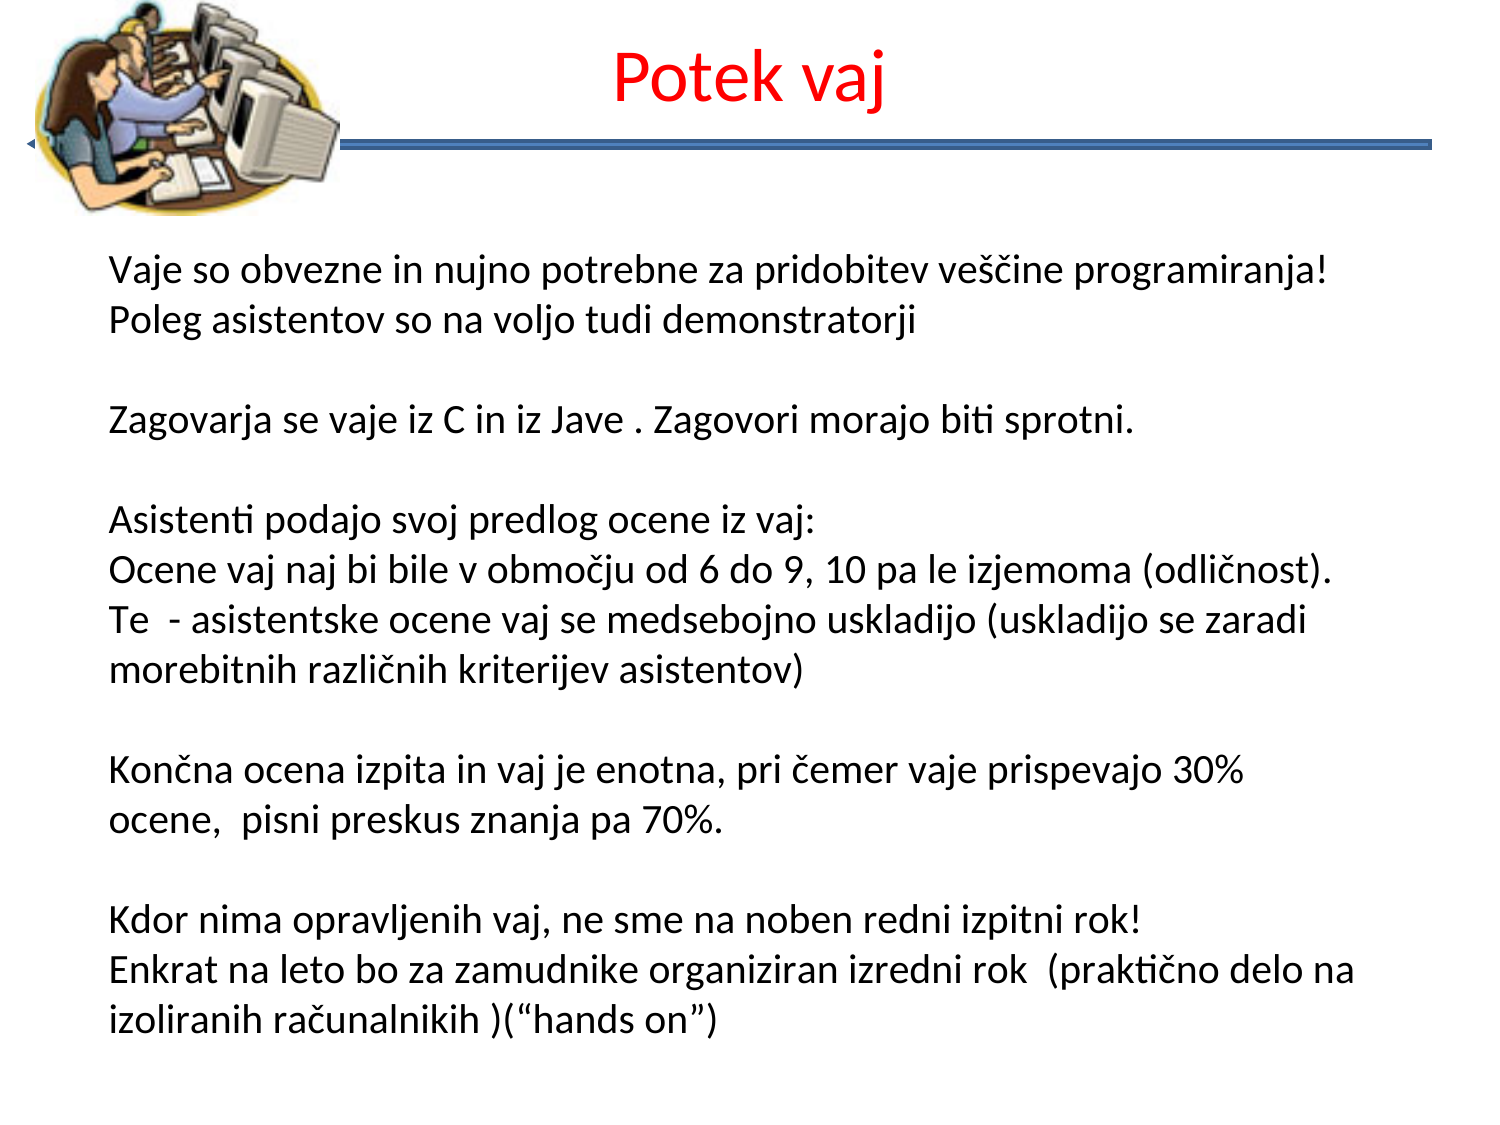

# Potek vaj
Vaje so obvezne in nujno potrebne za pridobitev veščine programiranja!
Poleg asistentov so na voljo tudi demonstratorji
Zagovarja se vaje iz C in iz Jave . Zagovori morajo biti sprotni.
Asistenti podajo svoj predlog ocene iz vaj:
Ocene vaj naj bi bile v območju od 6 do 9, 10 pa le izjemoma (odličnost).
Te - asistentske ocene vaj se medsebojno uskladijo (uskladijo se zaradi morebitnih različnih kriterijev asistentov)
Končna ocena izpita in vaj je enotna, pri čemer vaje prispevajo 30% ocene, pisni preskus znanja pa 70%.
Kdor nima opravljenih vaj, ne sme na noben redni izpitni rok!
Enkrat na leto bo za zamudnike organiziran izredni rok (praktično delo na izoliranih računalnikih )(“hands on”)